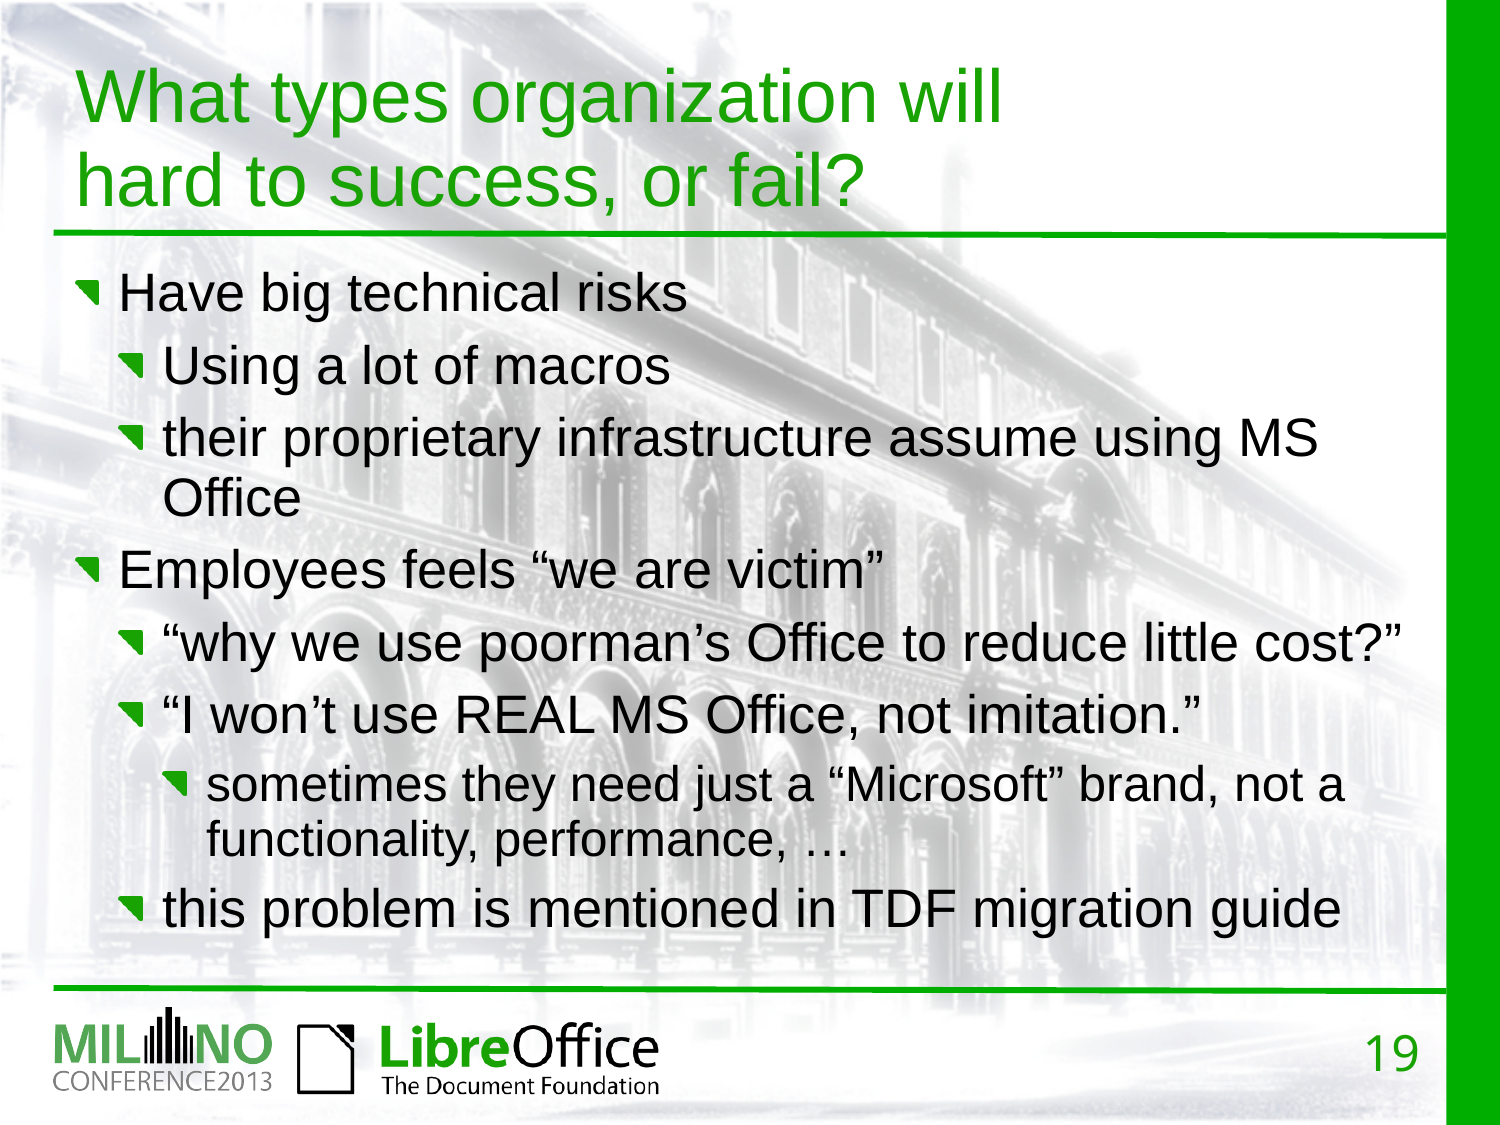

# What types organization will hard to success, or fail?
Have big technical risks
Using a lot of macros
their proprietary infrastructure assume using MS Office
Employees feels “we are victim”
“why we use poorman’s Office to reduce little cost?”
“I won’t use REAL MS Office, not imitation.”
sometimes they need just a “Microsoft” brand, not a functionality, performance, …
this problem is mentioned in TDF migration guide
19